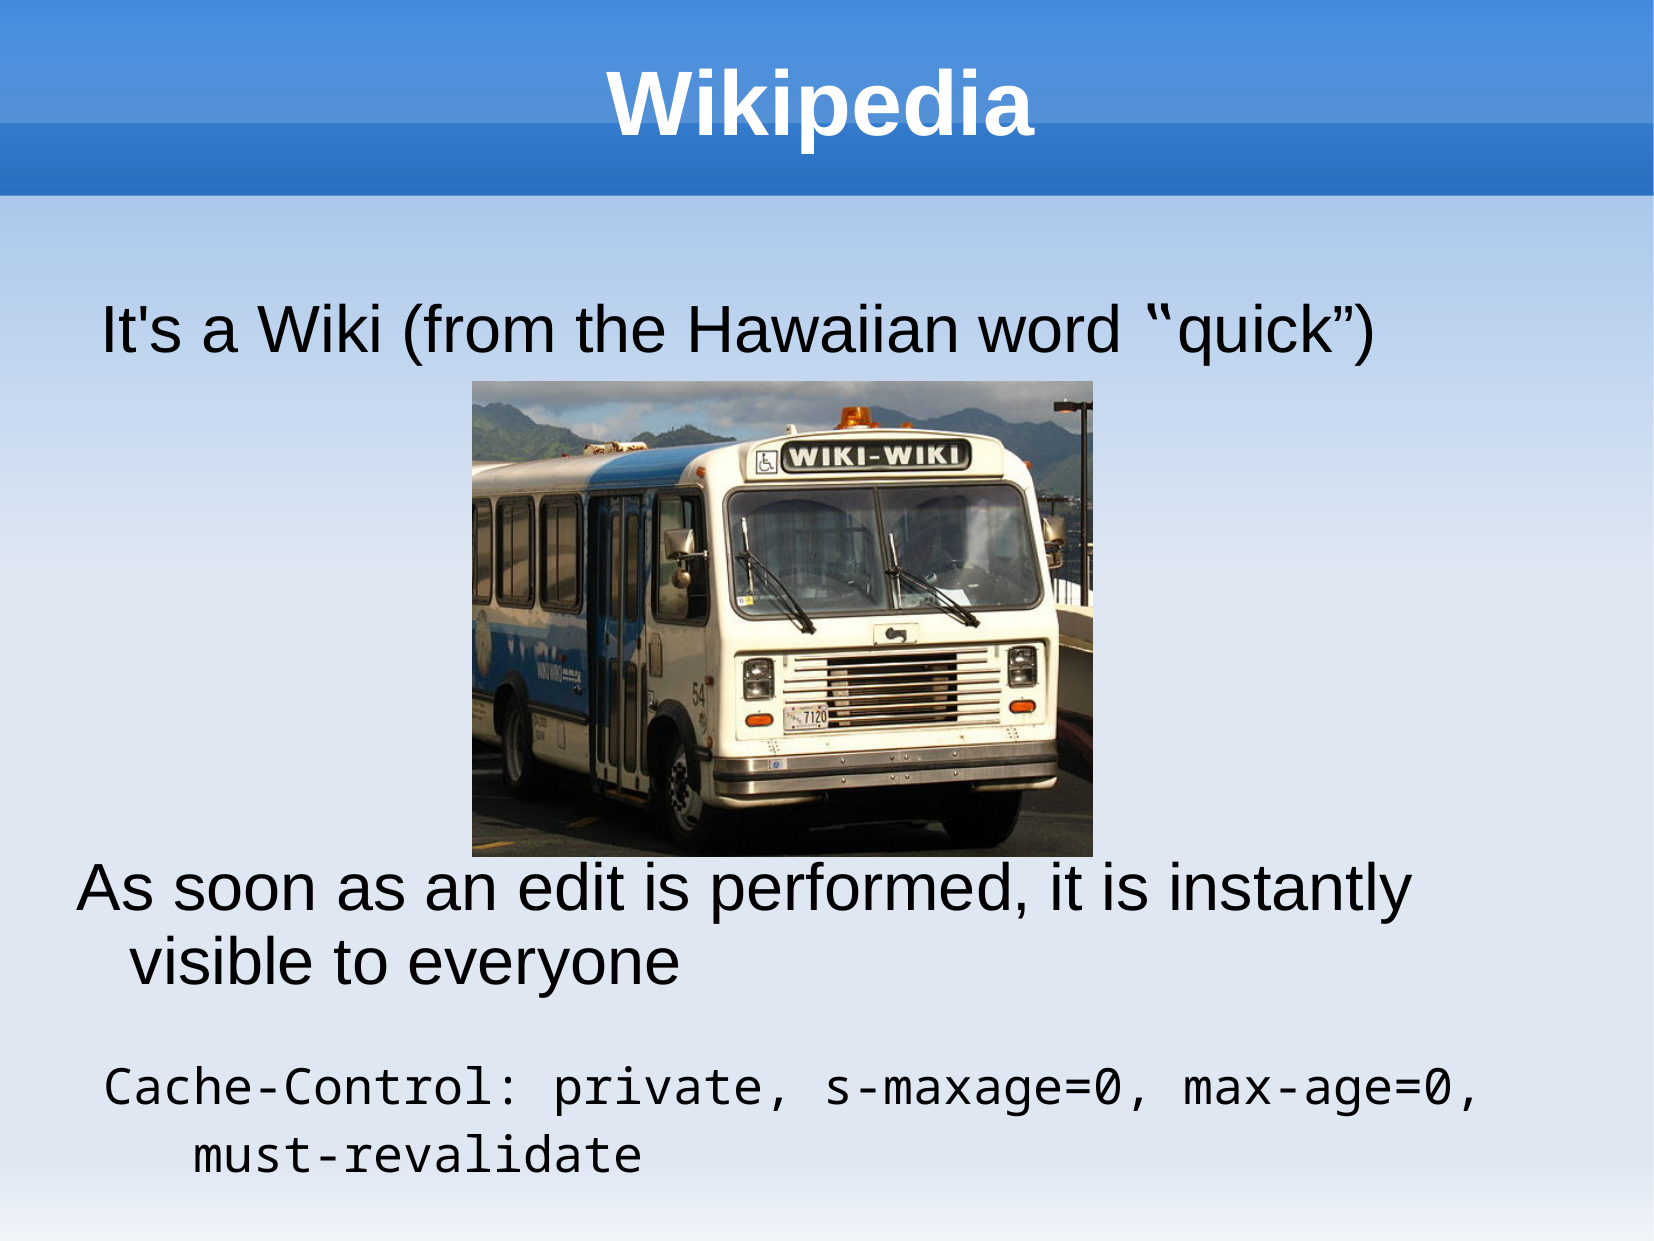

# Wikipedia
It's a Wiki (from the Hawaiian word ‟quick”)
As soon as an edit is performed, it is instantly visible to everyone
Cache-Control: private, s-maxage=0, max-age=0,
 must-revalidate